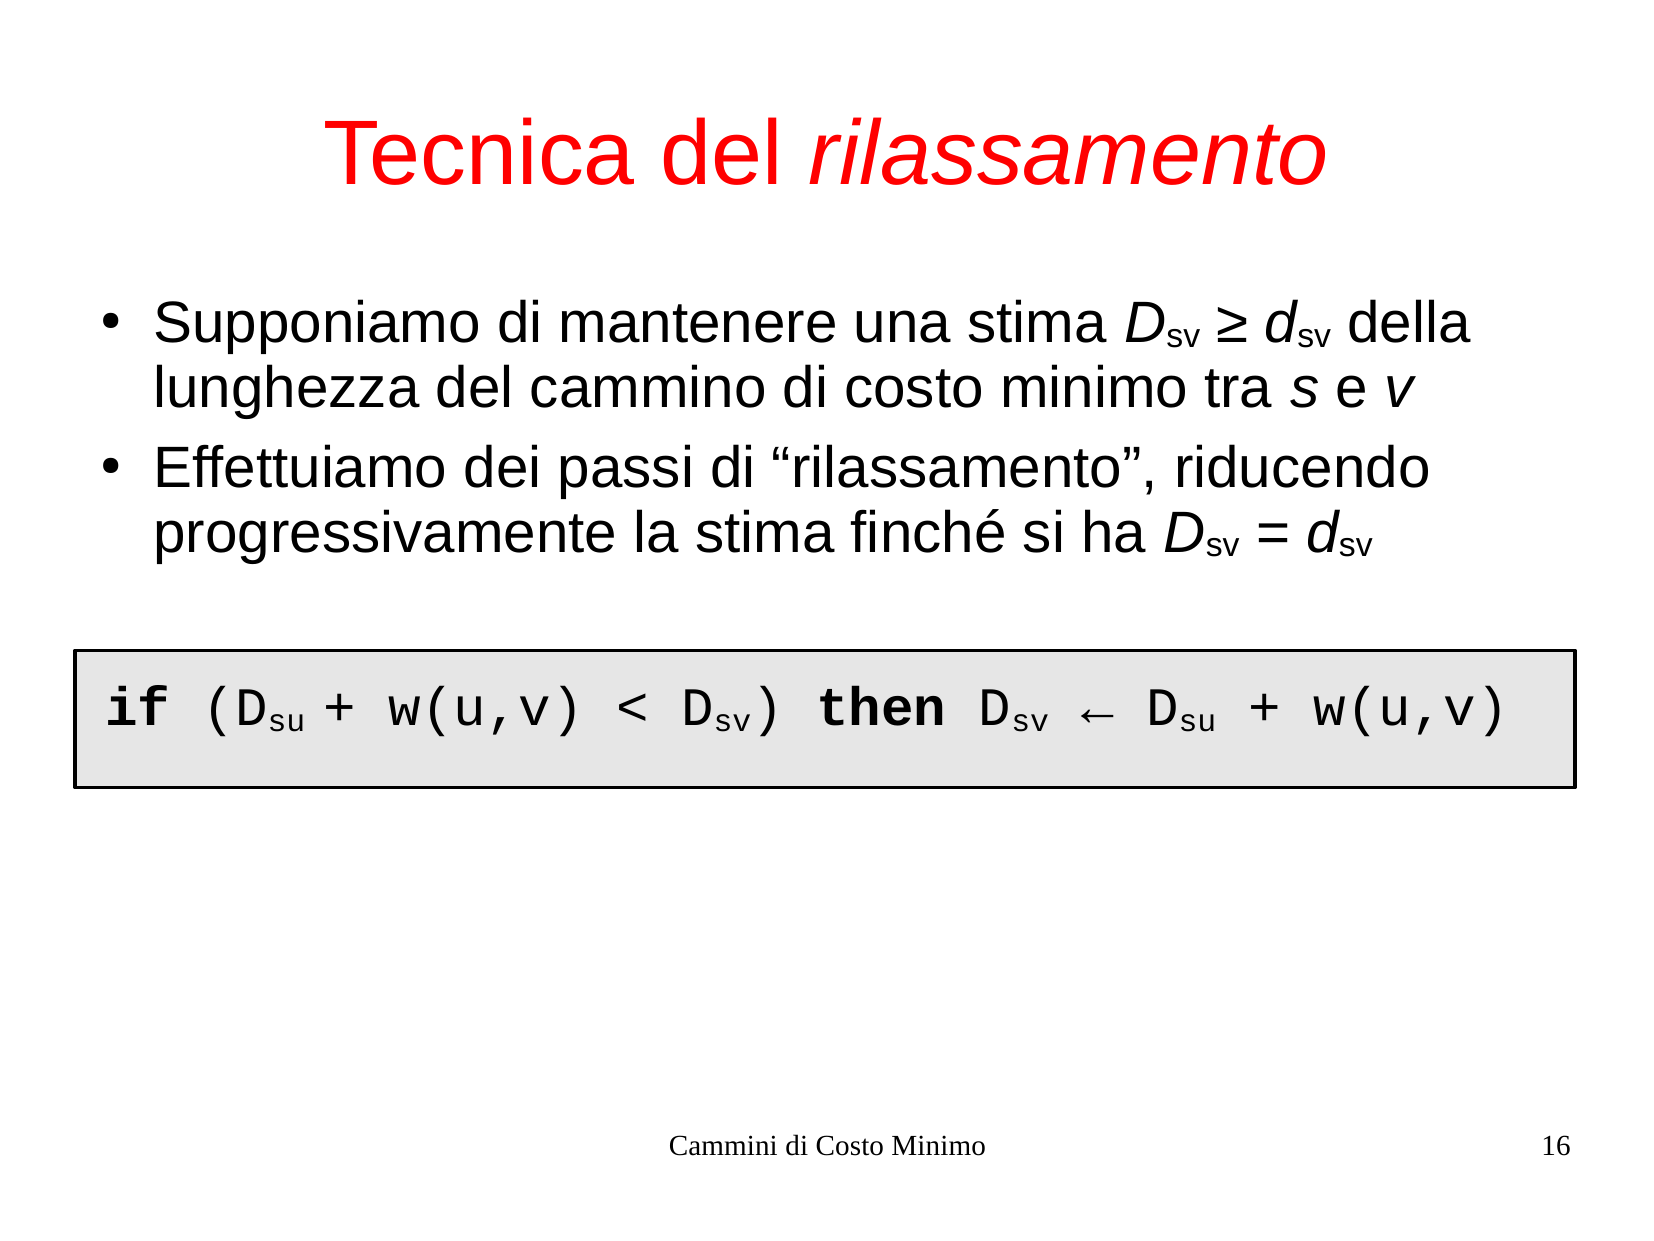

# Tecnica del rilassamento
Supponiamo di mantenere una stima Dsv ≥ dsv della lunghezza del cammino di costo minimo tra s e v
Effettuiamo dei passi di “rilassamento”, riducendo progressivamente la stima finché si ha Dsv = dsv
if (Dsu + w(u,v) < Dsv) then Dsv ← Dsu + w(u,v)
Cammini di Costo Minimo
16